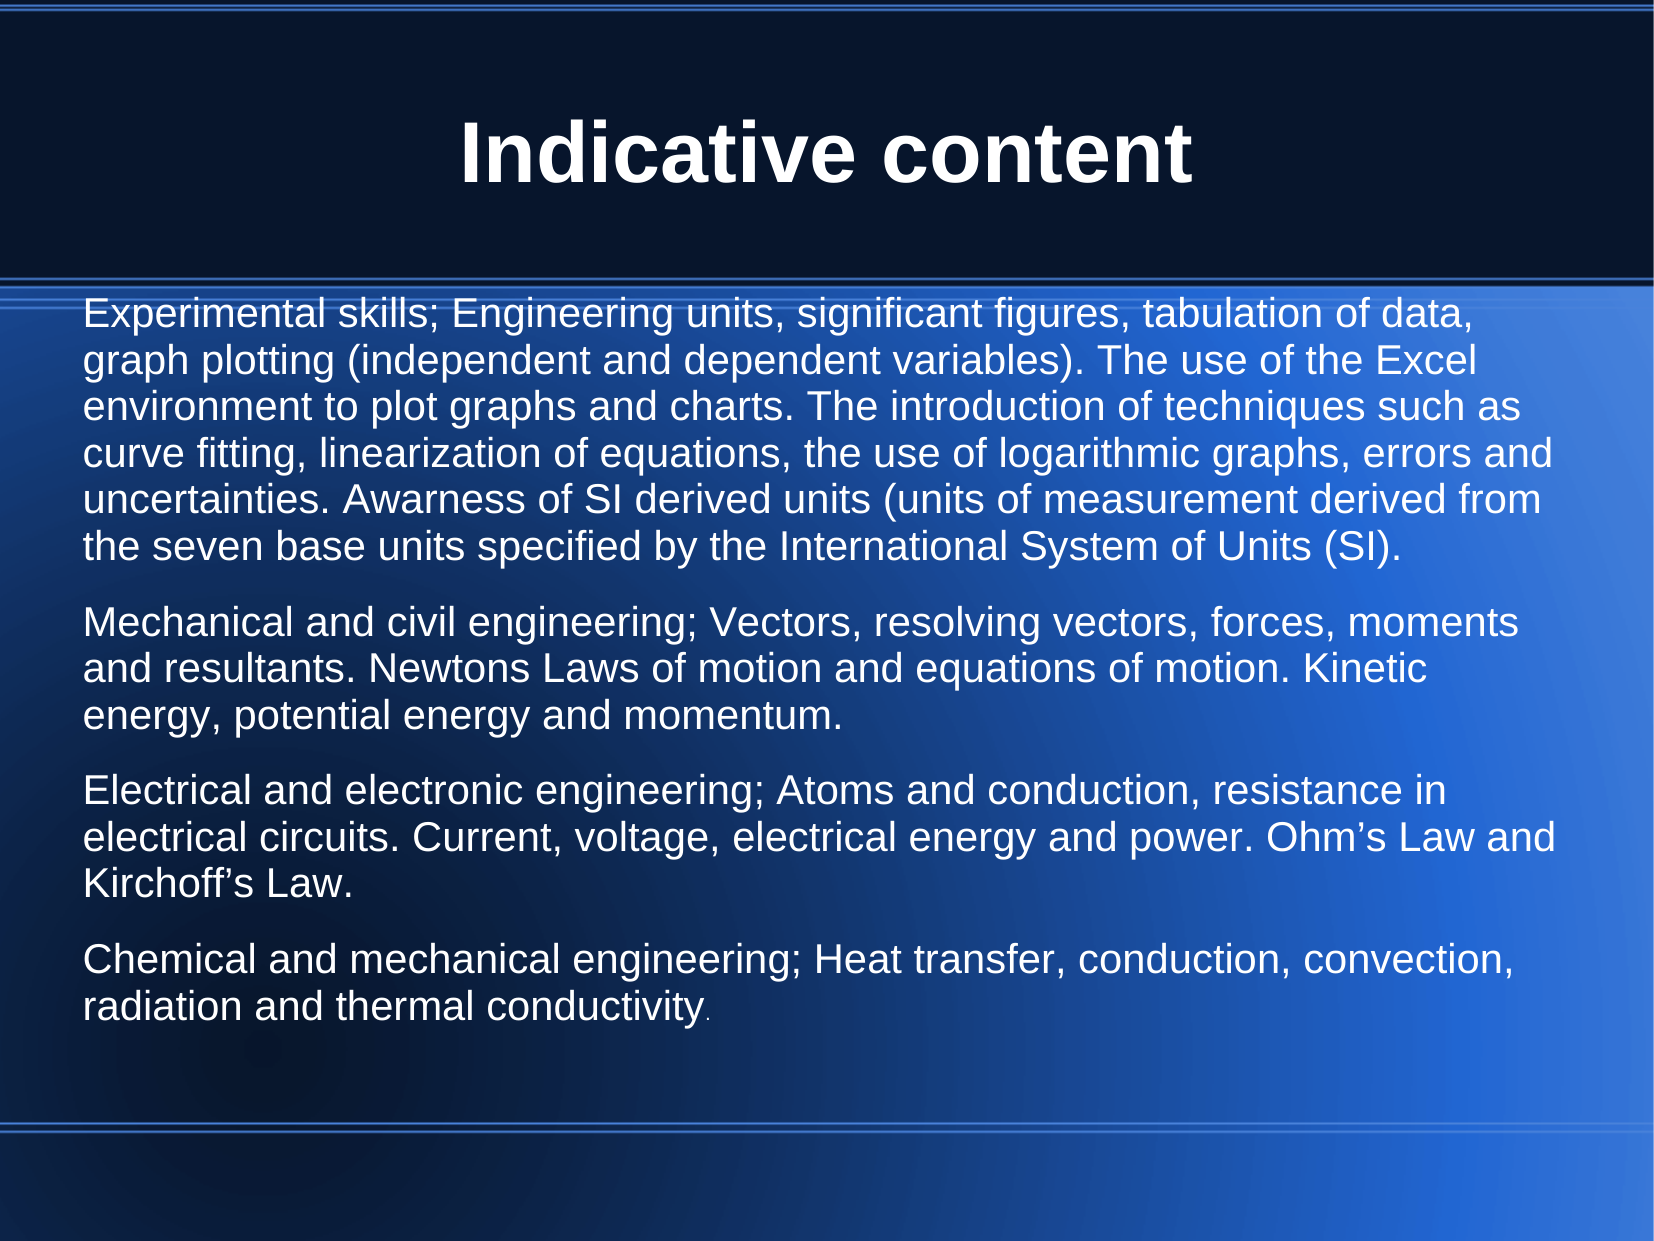

# Indicative content
Experimental skills; Engineering units, significant figures, tabulation of data, graph plotting (independent and dependent variables). The use of the Excel environment to plot graphs and charts. The introduction of techniques such as curve fitting, linearization of equations, the use of logarithmic graphs, errors and uncertainties. Awarness of SI derived units (units of measurement derived from the seven base units specified by the International System of Units (SI).
Mechanical and civil engineering; Vectors, resolving vectors, forces, moments and resultants. Newtons Laws of motion and equations of motion. Kinetic energy, potential energy and momentum.
Electrical and electronic engineering; Atoms and conduction, resistance in electrical circuits. Current, voltage, electrical energy and power. Ohm’s Law and Kirchoff’s Law.
Chemical and mechanical engineering; Heat transfer, conduction, convection, radiation and thermal conductivity.